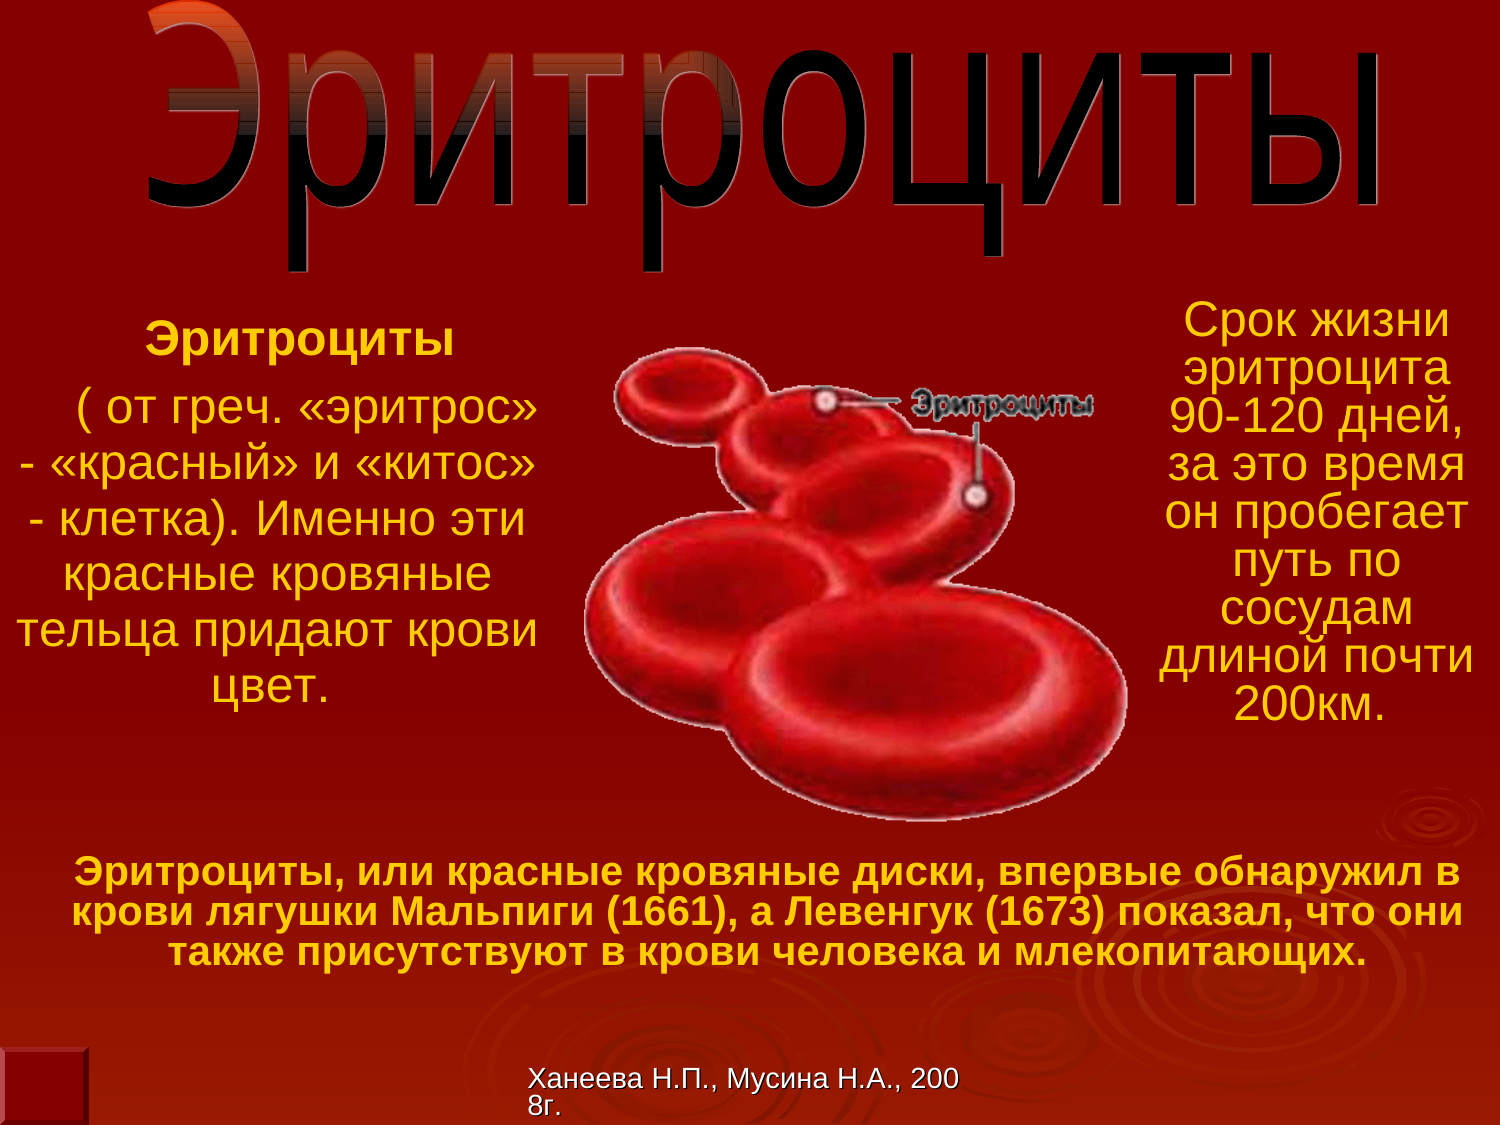

Эритроциты
Срок жизни эритроцита 90-120 дней, за это время он пробегает путь по сосудам длиной почти 200км.
# Эритроциты
( от греч. «эритрос» - «красный» и «китос» - клетка). Именно эти красные кровяные тельца придают крови цвет.
Эритроциты, или красные кровяные диски, впервые обнаружил в крови лягушки Мальпиги (1661), а Левенгук (1673) показал, что они также присутствуют в крови человека и млекопитающих.
Ханеева Н.П., Мусина Н.А., 2008г.